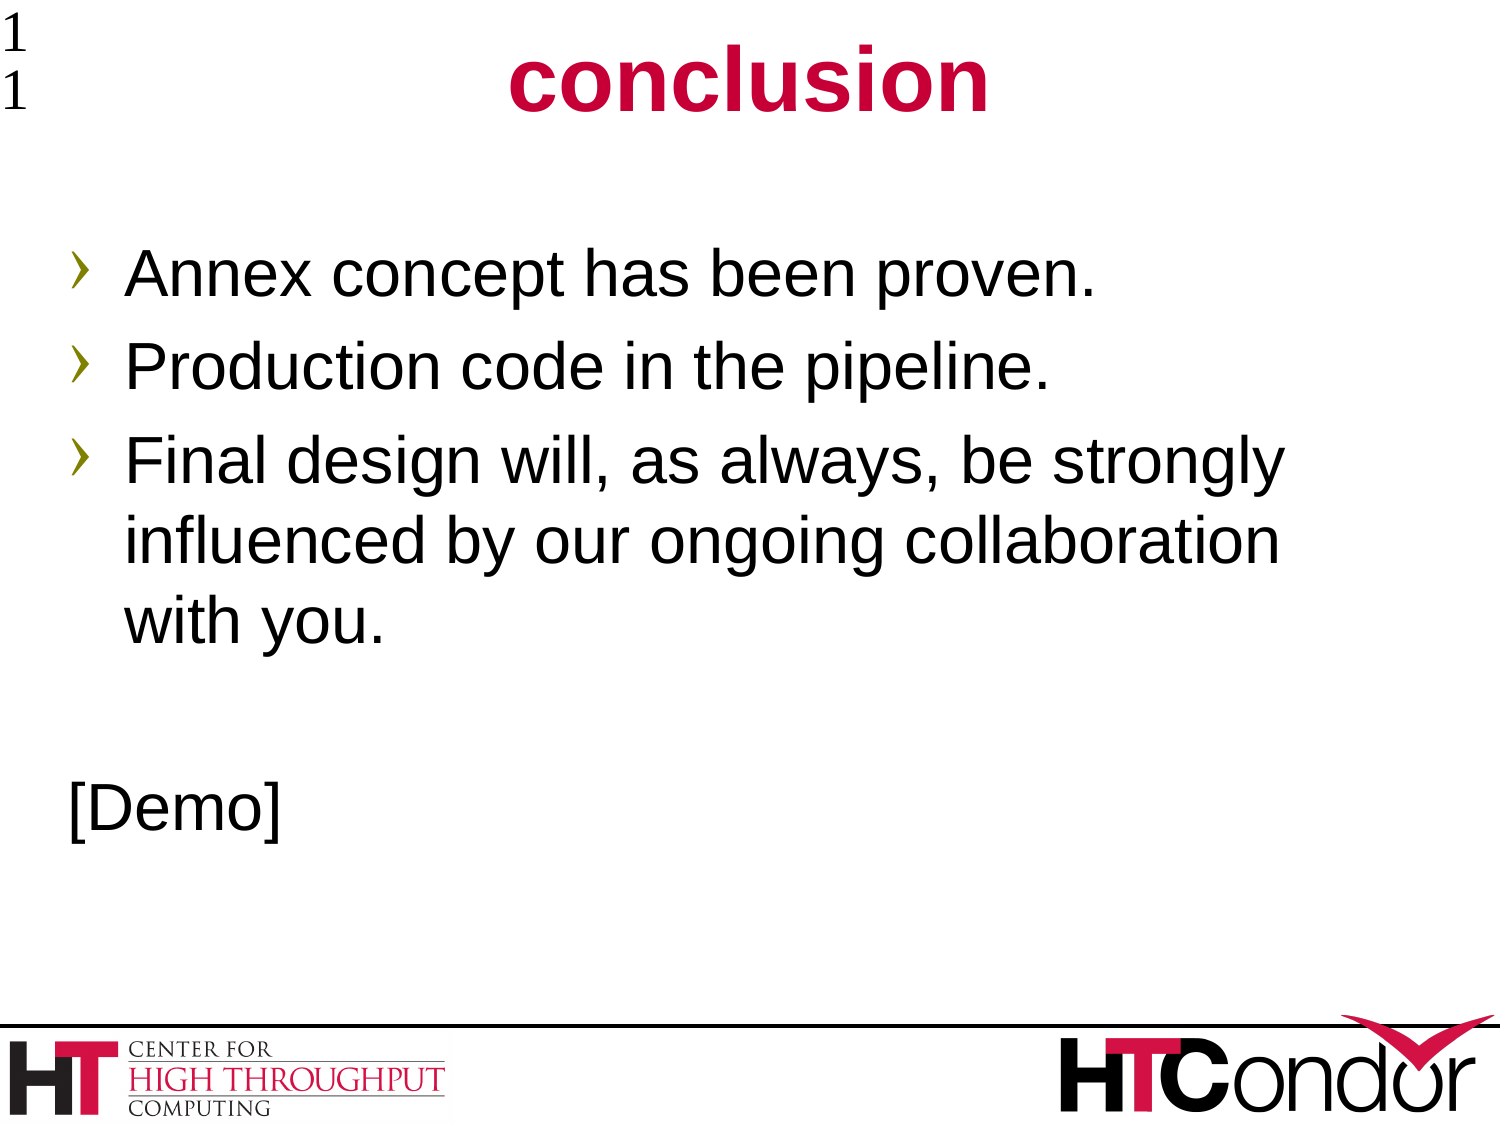

conclusion
# Annex concept has been proven.
Production code in the pipeline.
Final design will, as always, be strongly influenced by our ongoing collaboration with you.
[Demo]